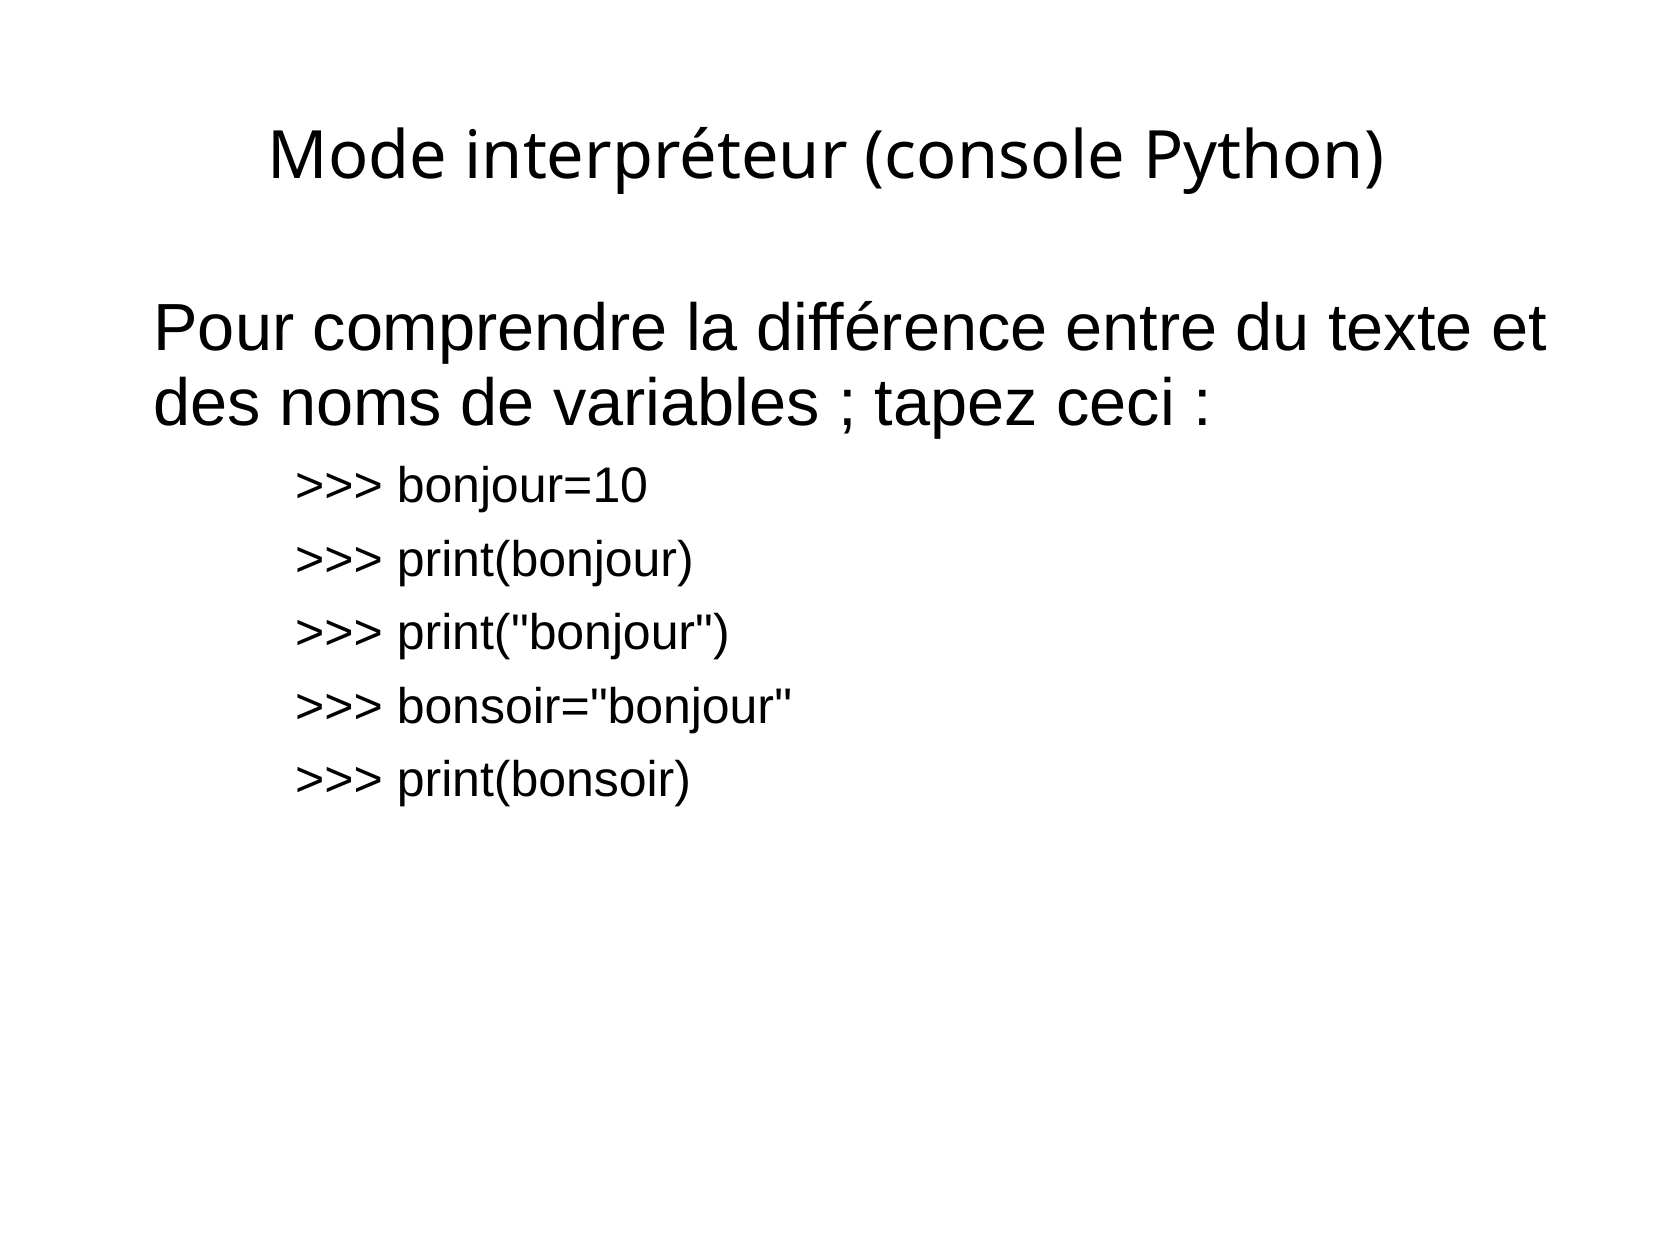

# Mode interpréteur (console Python)
Pour comprendre la différence entre du texte et des noms de variables ; tapez ceci :
>>> bonjour=10
>>> print(bonjour)
>>> print("bonjour")
>>> bonsoir="bonjour"
>>> print(bonsoir)